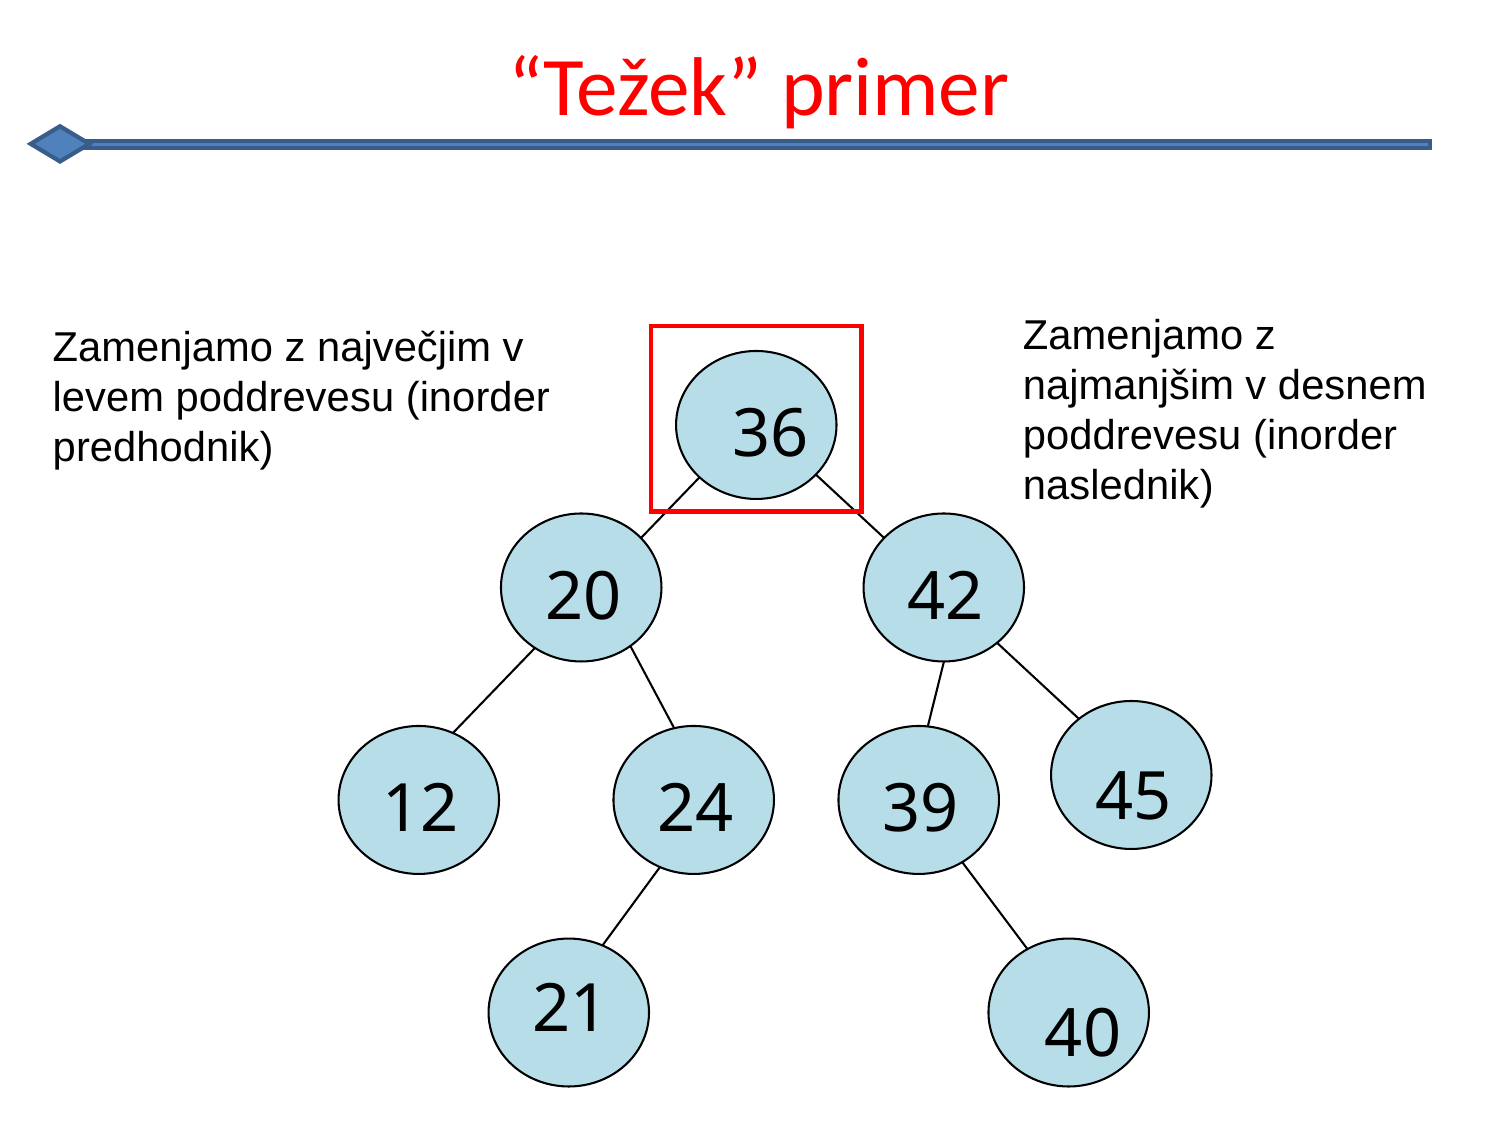

# “Težek” primer
Zamenjamo z najmanjšim v desnem poddrevesu (inorder
naslednik)
Zamenjamo z največjim v levem poddrevesu (inorder
predhodnik)
36
20
42
45
12
24
39
21
40